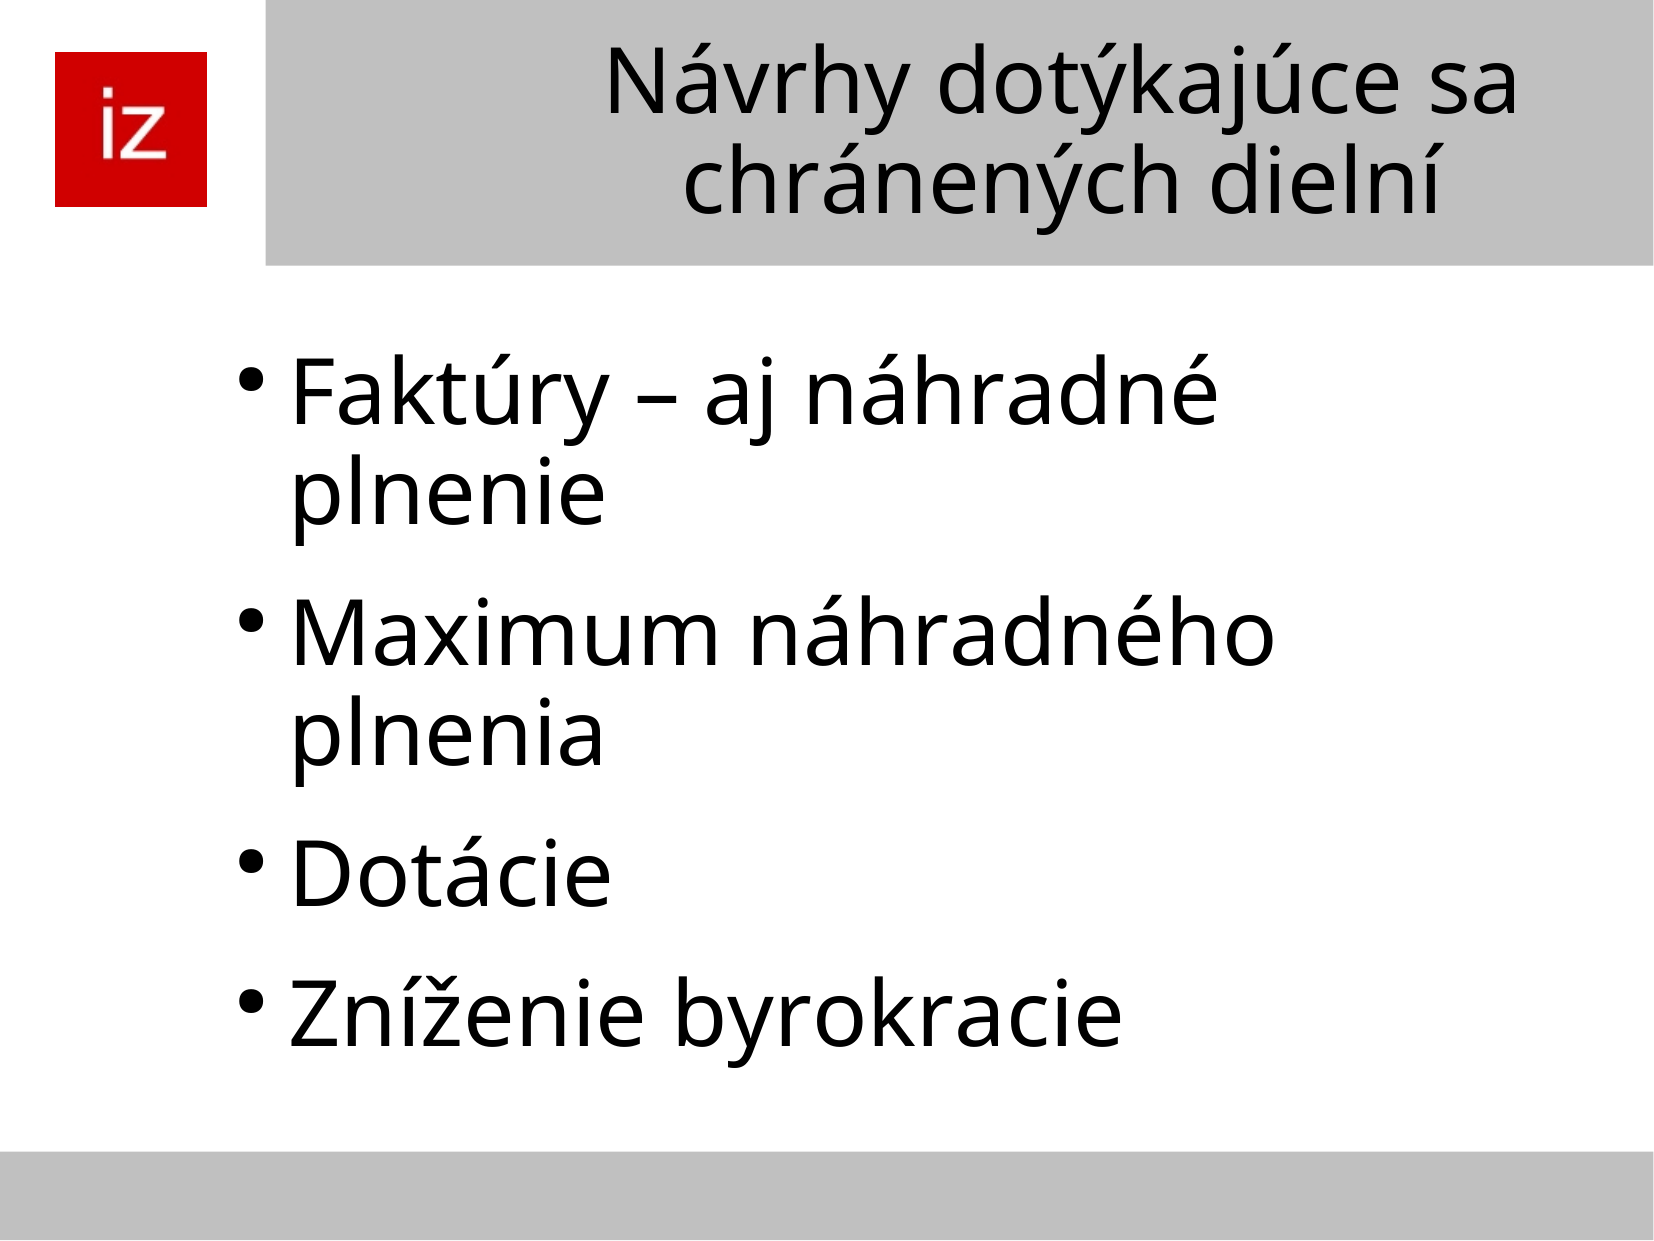

# Návrhy dotýkajúce sa chránených dielní
Faktúry – aj náhradné plnenie
Maximum náhradného plnenia
Dotácie
Zníženie byrokracie